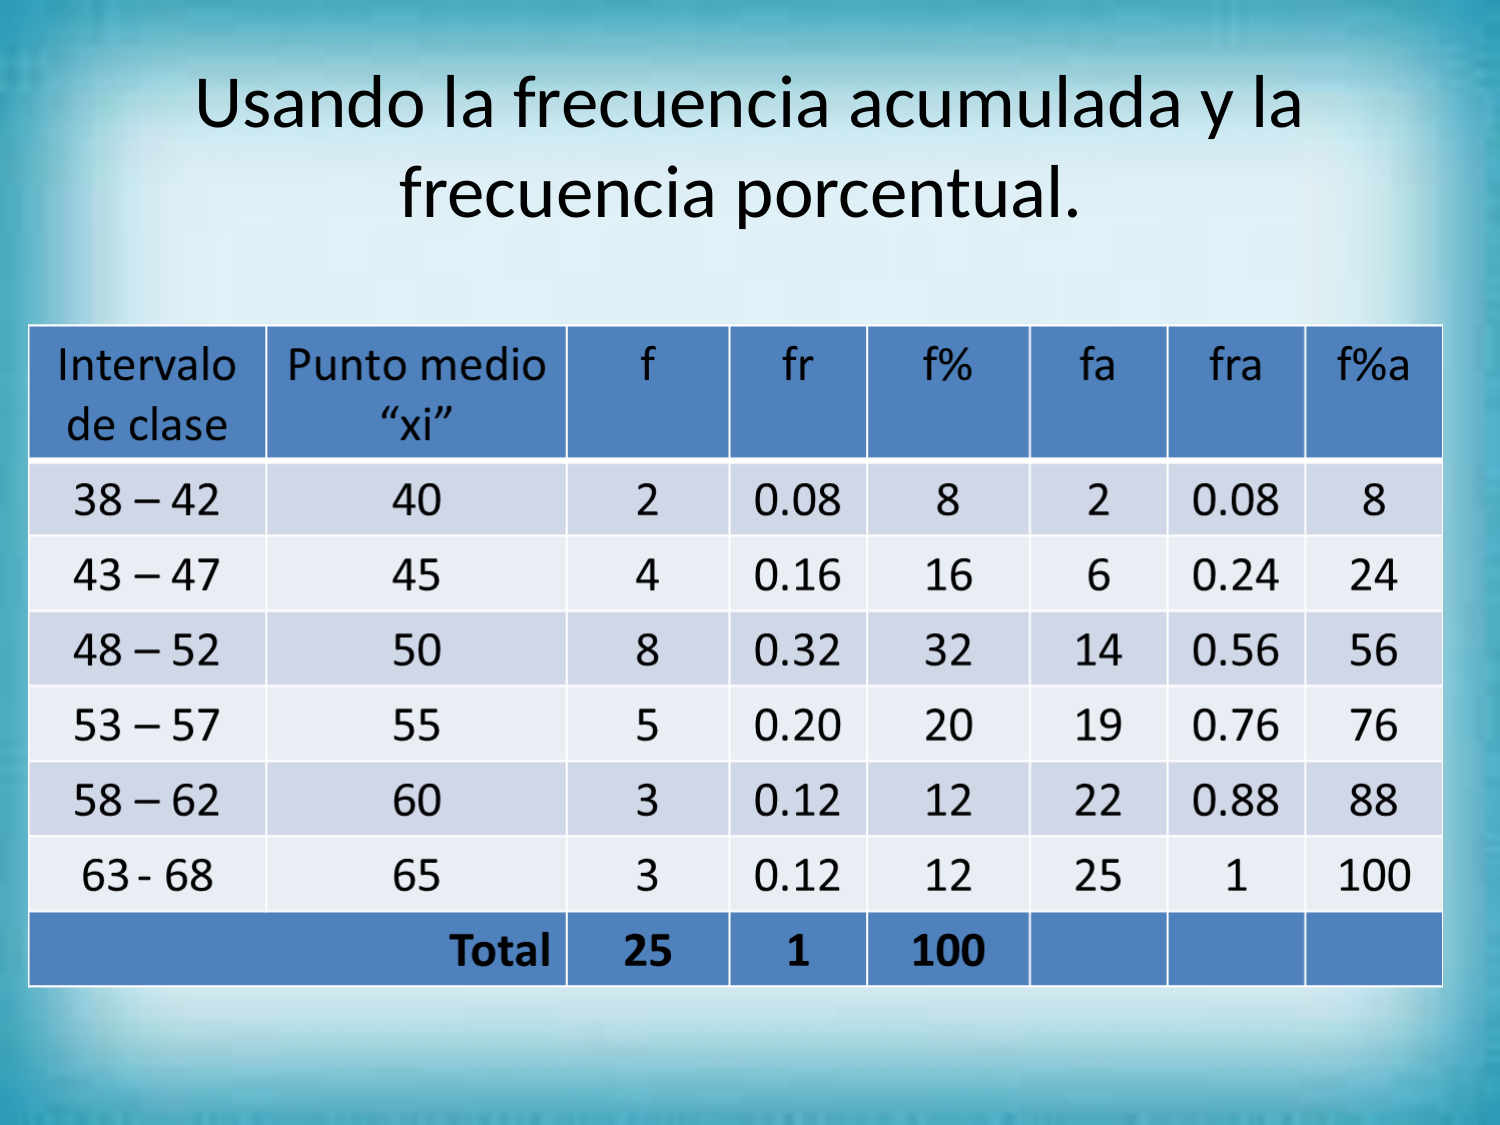

# Usando la frecuencia acumulada y la frecuencia porcentual.